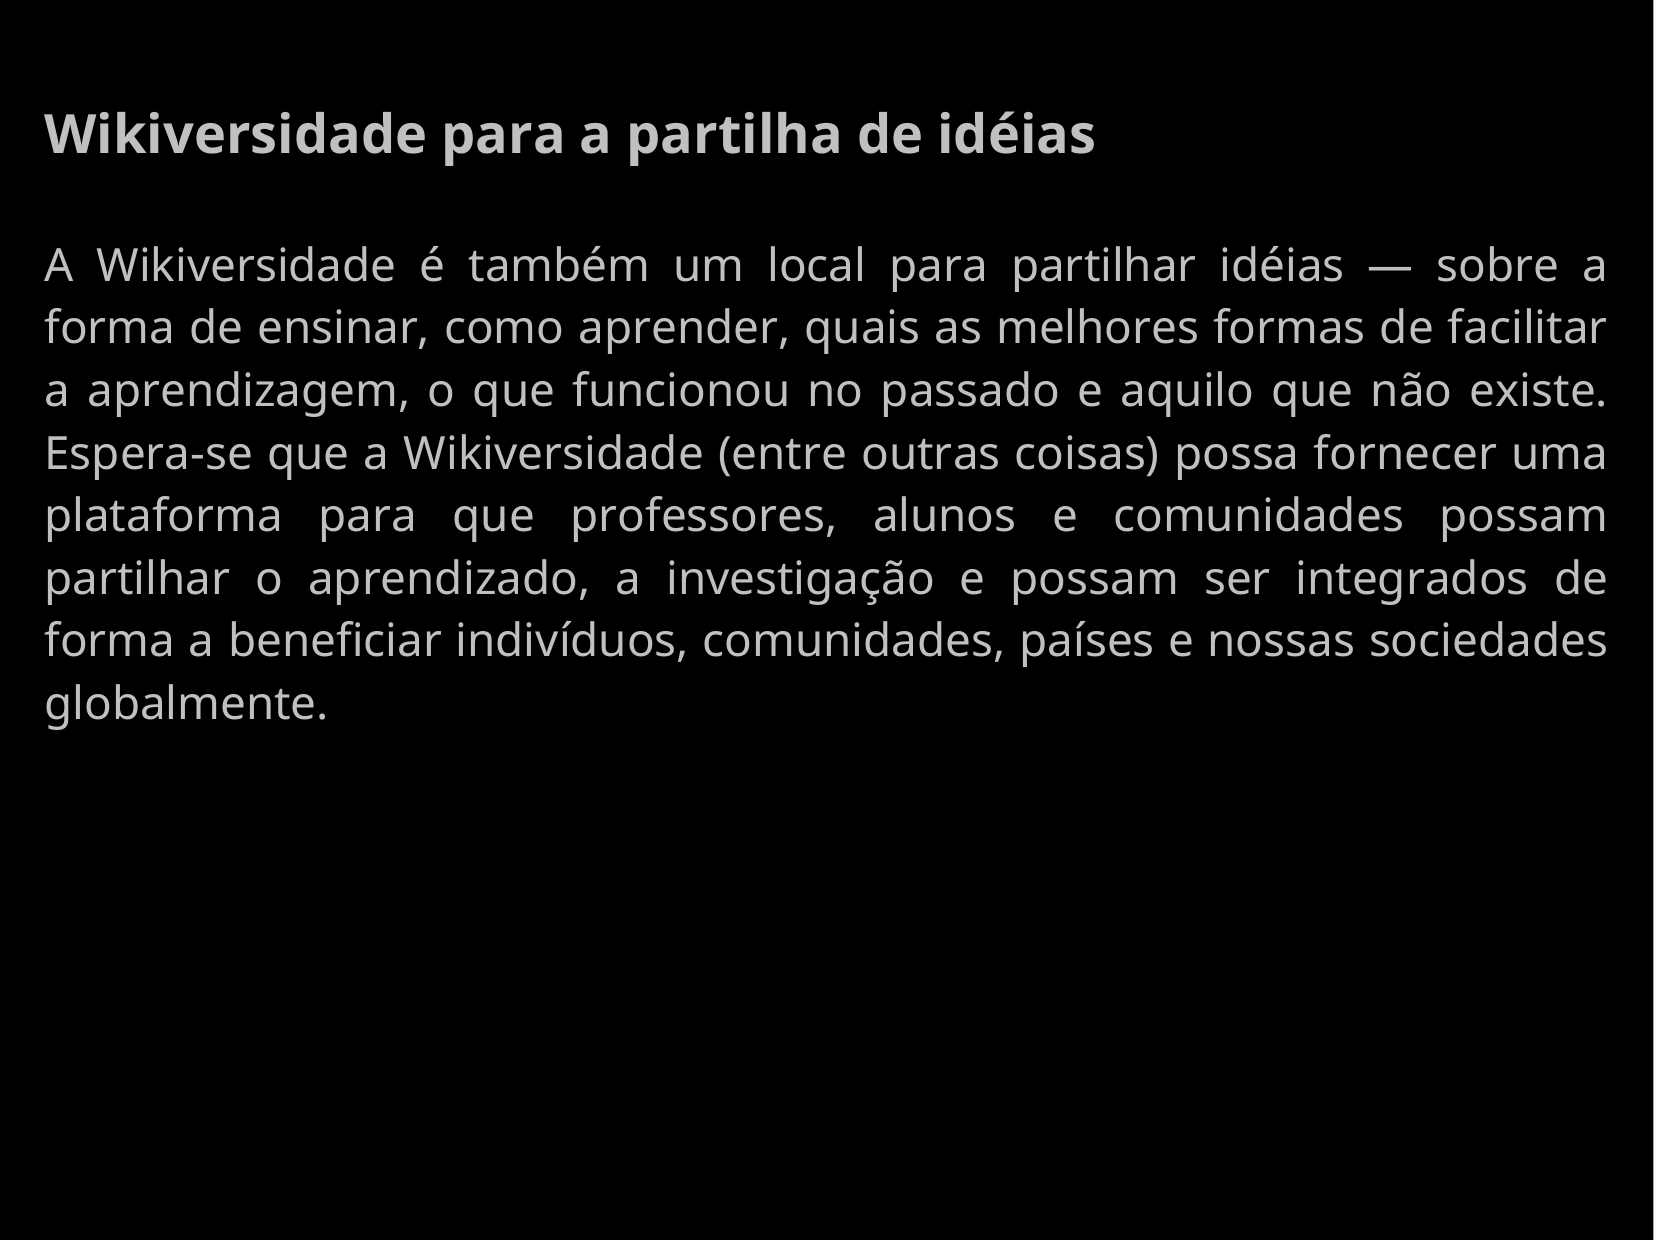

Wikiversidade para a partilha de idéias
A Wikiversidade é também um local para partilhar idéias — sobre a forma de ensinar, como aprender, quais as melhores formas de facilitar a aprendizagem, o que funcionou no passado e aquilo que não existe. Espera-se que a Wikiversidade (entre outras coisas) possa fornecer uma plataforma para que professores, alunos e comunidades possam partilhar o aprendizado, a investigação e possam ser integrados de forma a beneficiar indivíduos, comunidades, países e nossas sociedades globalmente.